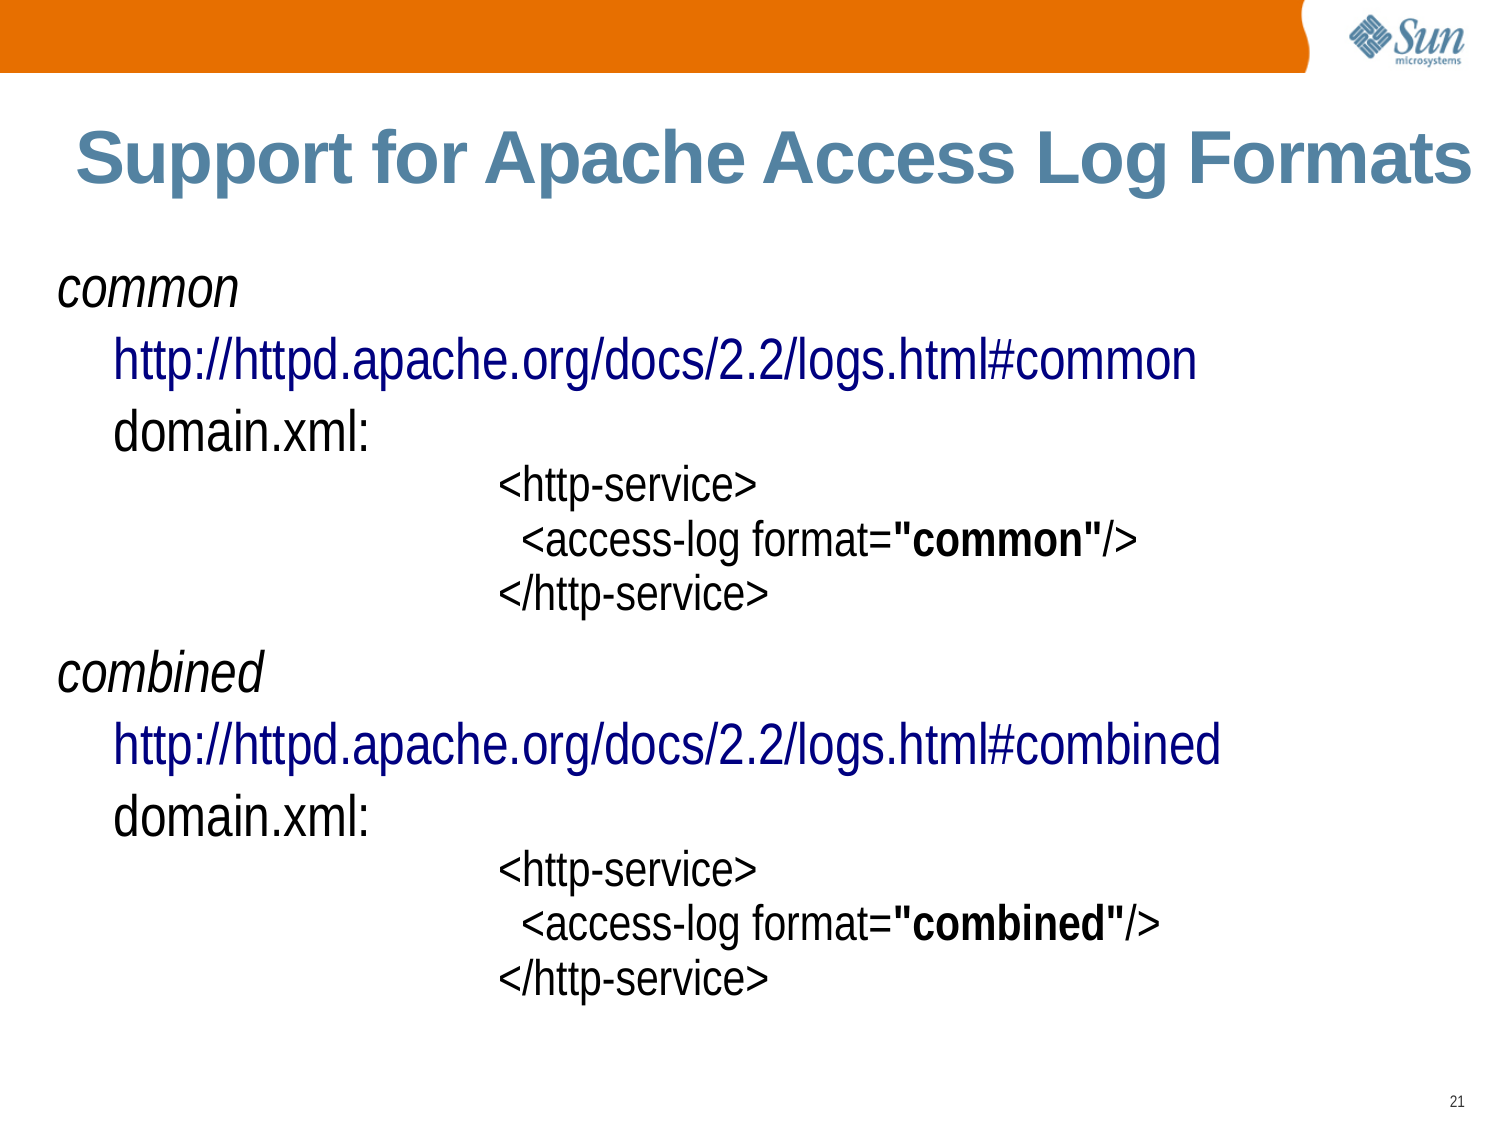

# Support for Apache Access Log Formats
common
http://httpd.apache.org/docs/2.2/logs.html#common
domain.xml:
<http-service>
 <access-log format="common"/>
</http-service>
combined
http://httpd.apache.org/docs/2.2/logs.html#combined
domain.xml:
<http-service>
 <access-log format="combined"/>
</http-service>